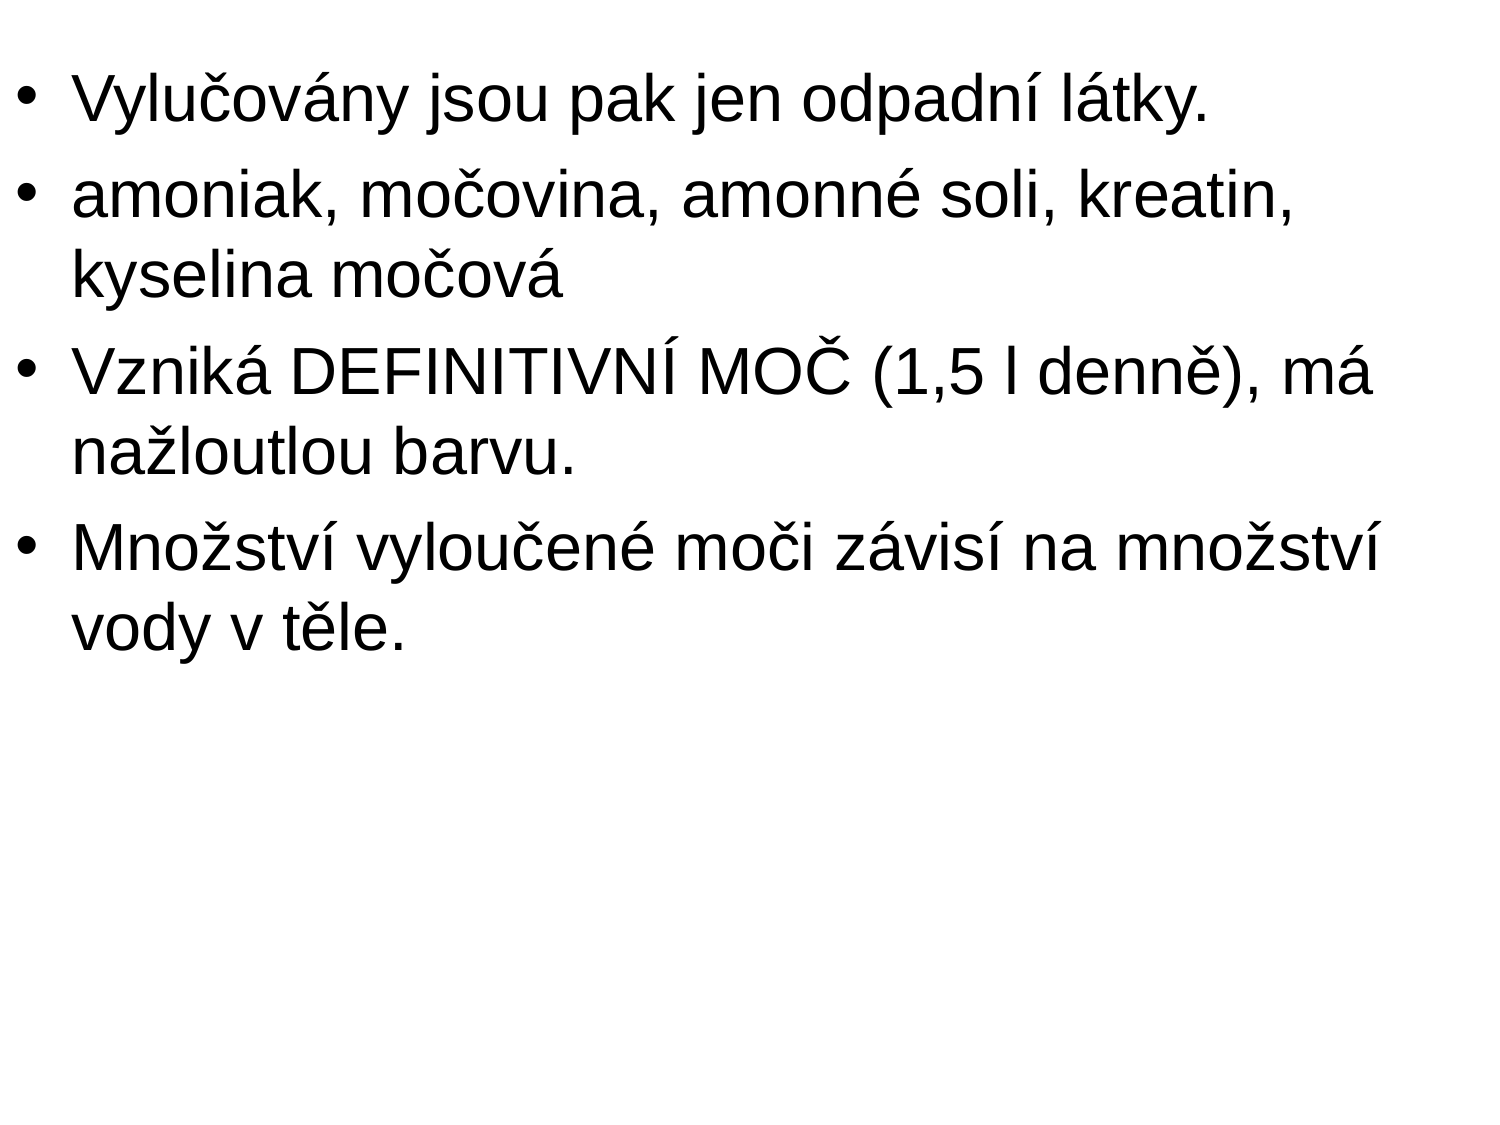

# Vylučovány jsou pak jen odpadní látky.
amoniak, močovina, amonné soli, kreatin, kyselina močová
Vzniká DEFINITIVNÍ MOČ (1,5 l denně), má nažloutlou barvu.
Množství vyloučené moči závisí na množství vody v těle.